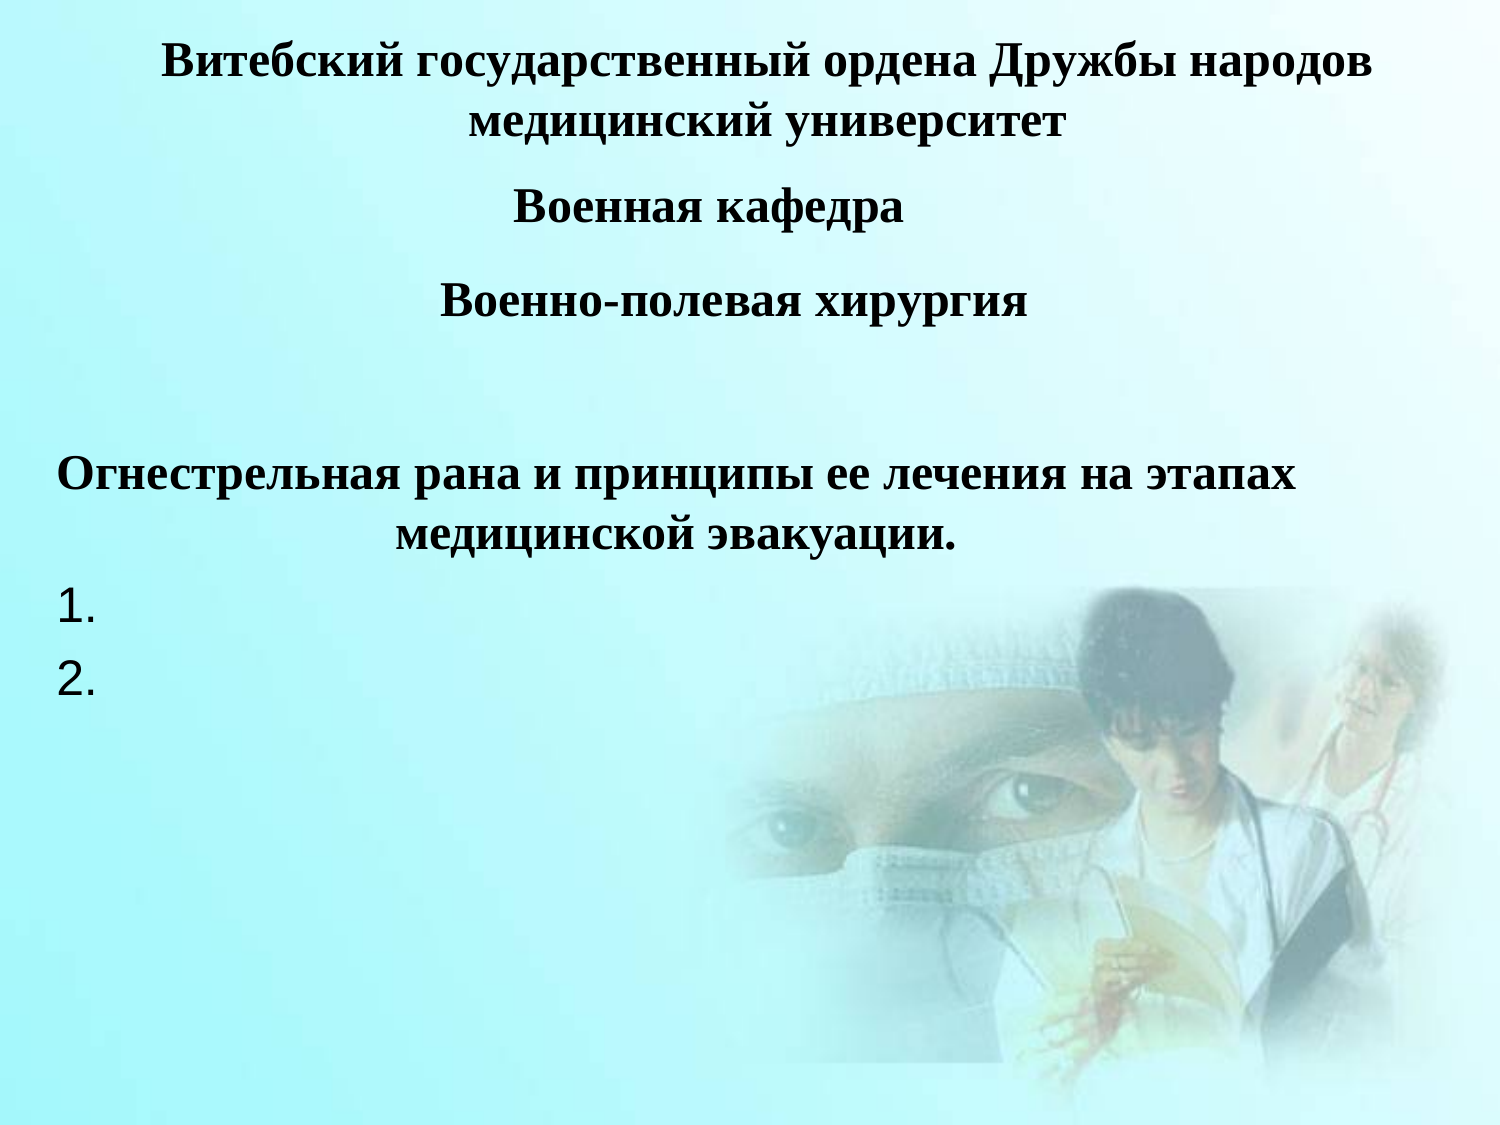

Витебский государственный ордена Дружбы народов медицинский университет
Военная кафедра
Военно-полевая хирургия
Огнестрельная рана и принципы ее лечения на этапах медицинской эвакуации.